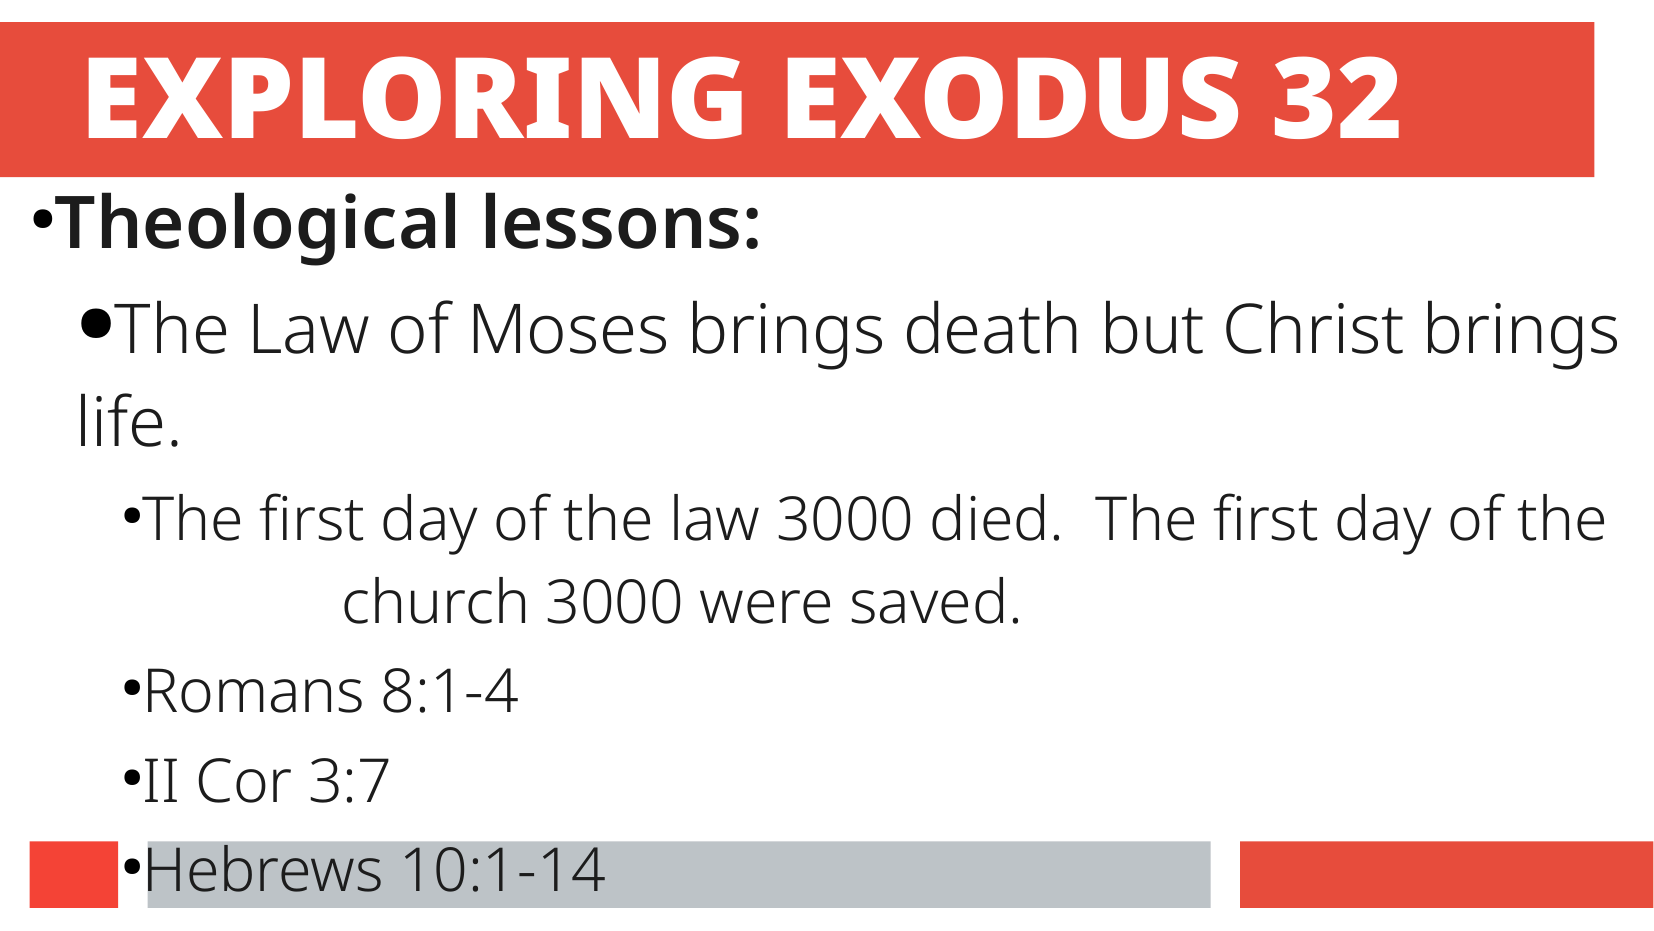

# EXPLORING EXODUS 32
Theological lessons:
The Law of Moses brings death but Christ brings life.
The first day of the law 3000 died. The first day of the church 3000 were saved.
Romans 8:1-4
II Cor 3:7
Hebrews 10:1-14